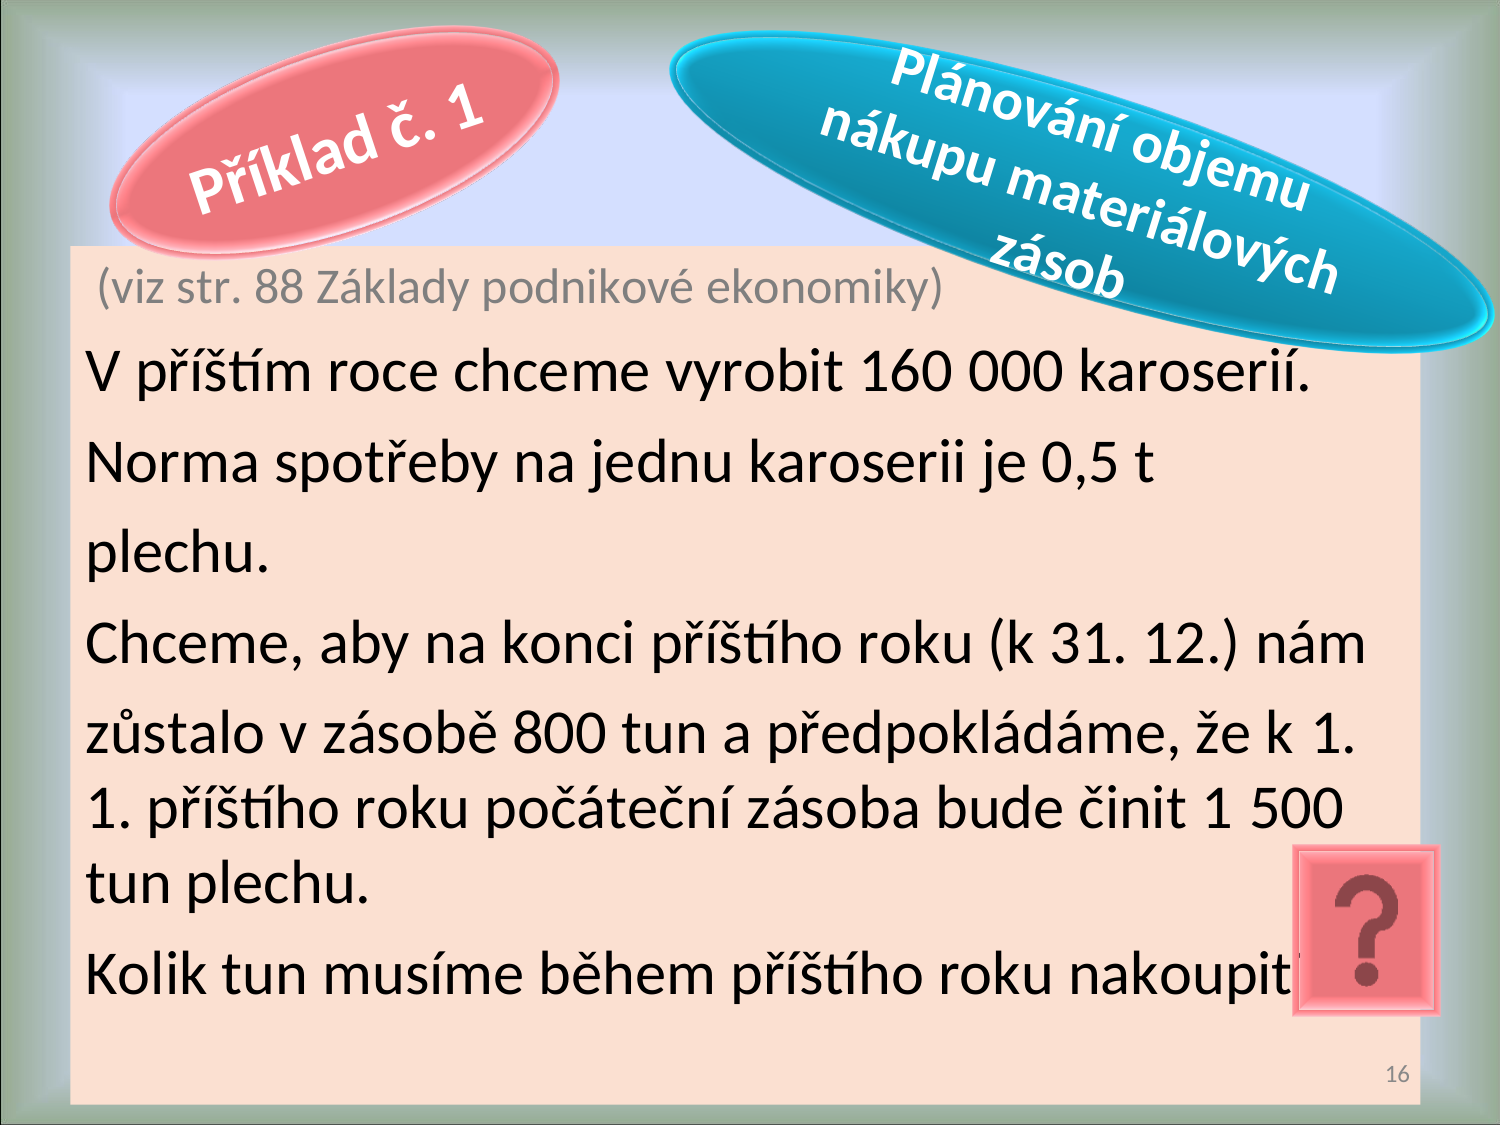

Příklad č. 1
Plánování objemu nákupu materiálových zásob
# (viz str. 88 Základy podnikové ekonomiky)
V příštím roce chceme vyrobit 160 000 karoserií.
Norma spotřeby na jednu karoserii je 0,5 t
plechu.
Chceme, aby na konci příštího roku (k 31. 12.) nám
zůstalo v zásobě 800 tun a předpokládáme, že k 1. 1. příštího roku počáteční zásoba bude činit 1 500 tun plechu.
Kolik tun musíme během příštího roku nakoupit?